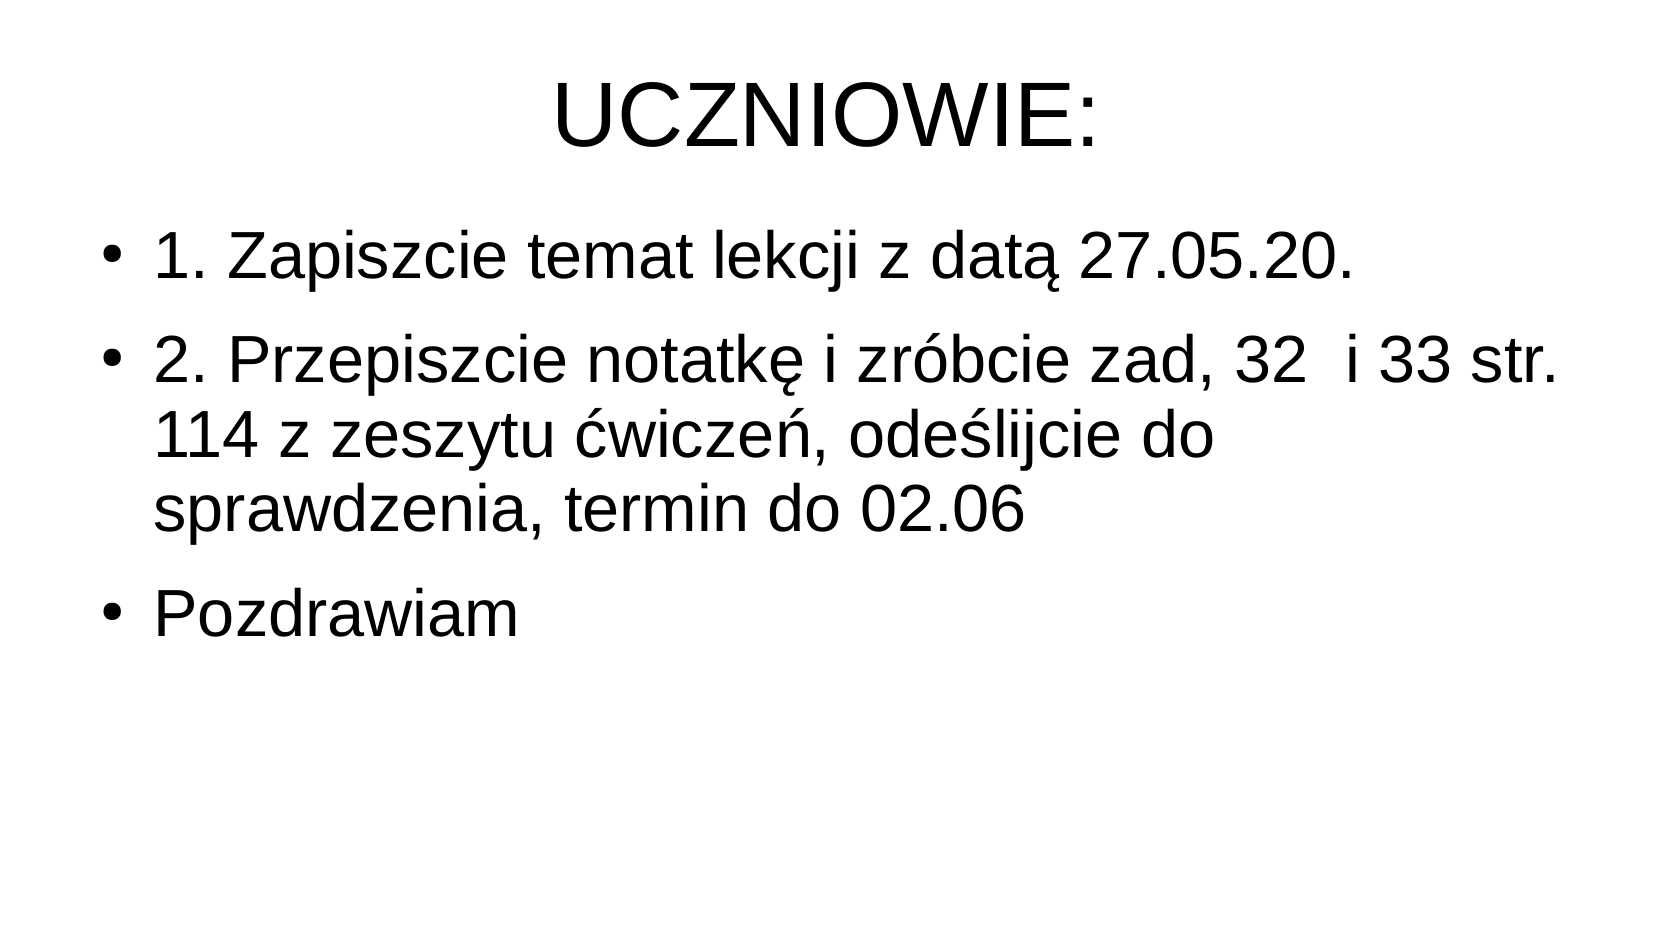

# UCZNIOWIE:
1. Zapiszcie temat lekcji z datą 27.05.20.
2. Przepiszcie notatkę i zróbcie zad, 32 i 33 str. 114 z zeszytu ćwiczeń, odeślijcie do sprawdzenia, termin do 02.06
Pozdrawiam